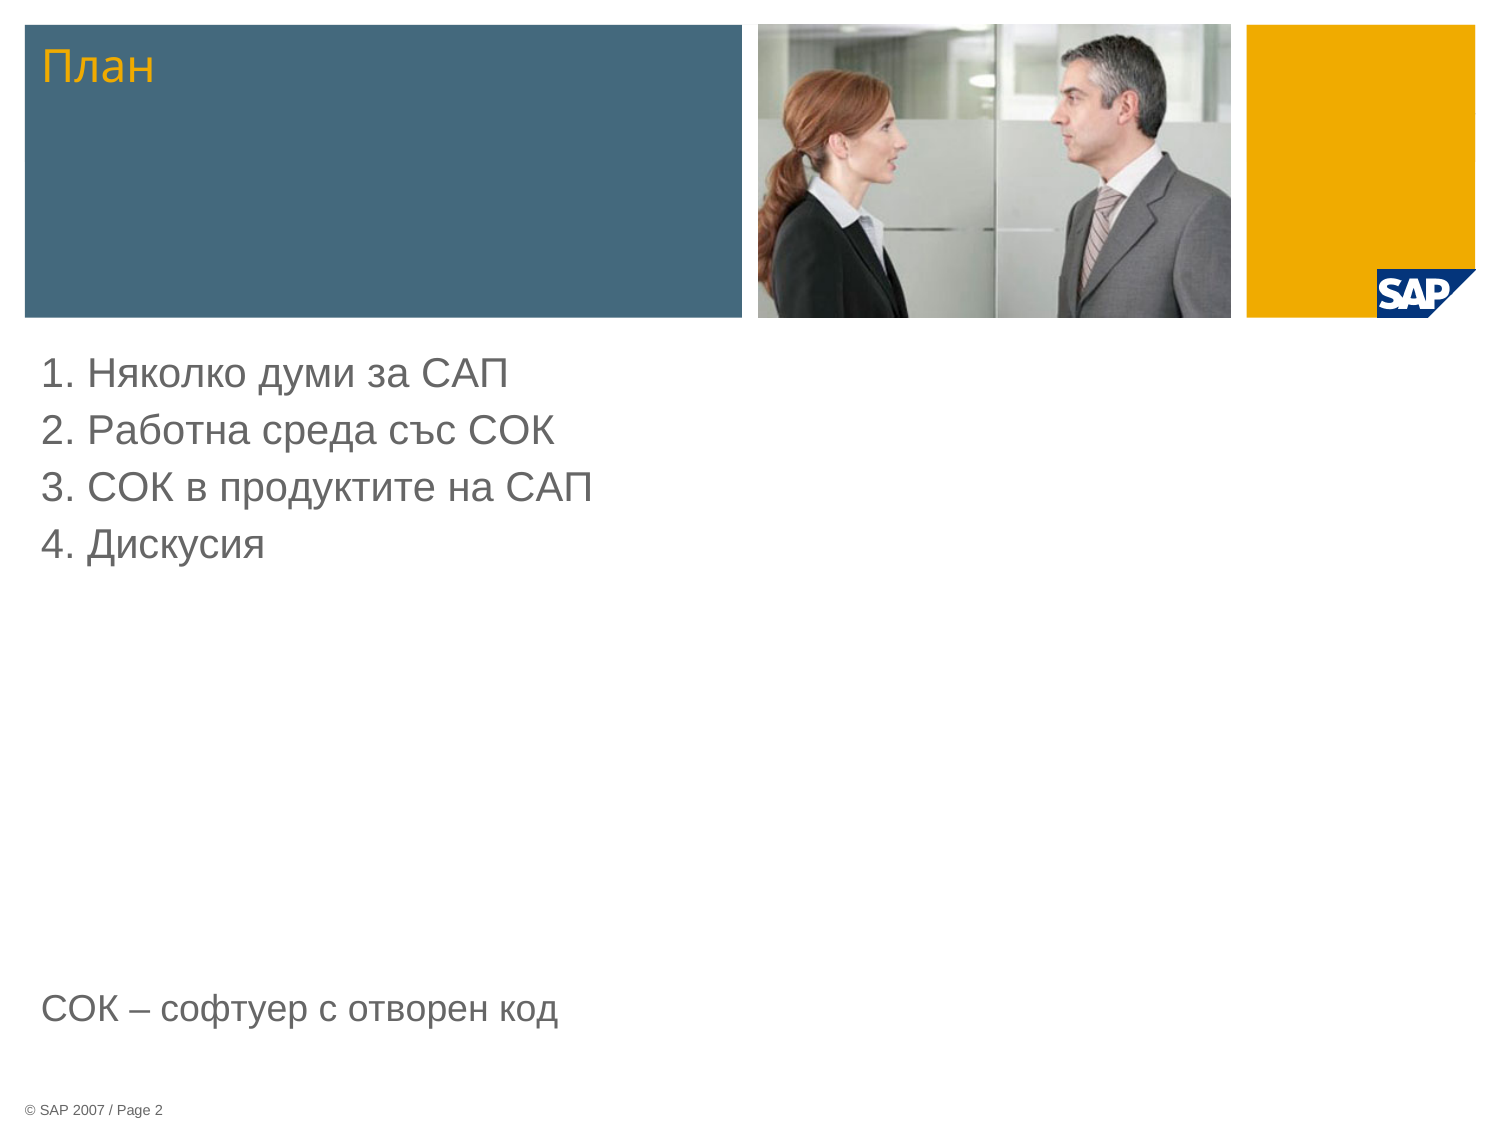

План
# 1. Няколко думи за САП
2. Работна среда със СОК
3. СОК в продуктите на САП
4. Дискусия
СОК – софтуер с отворен код
2